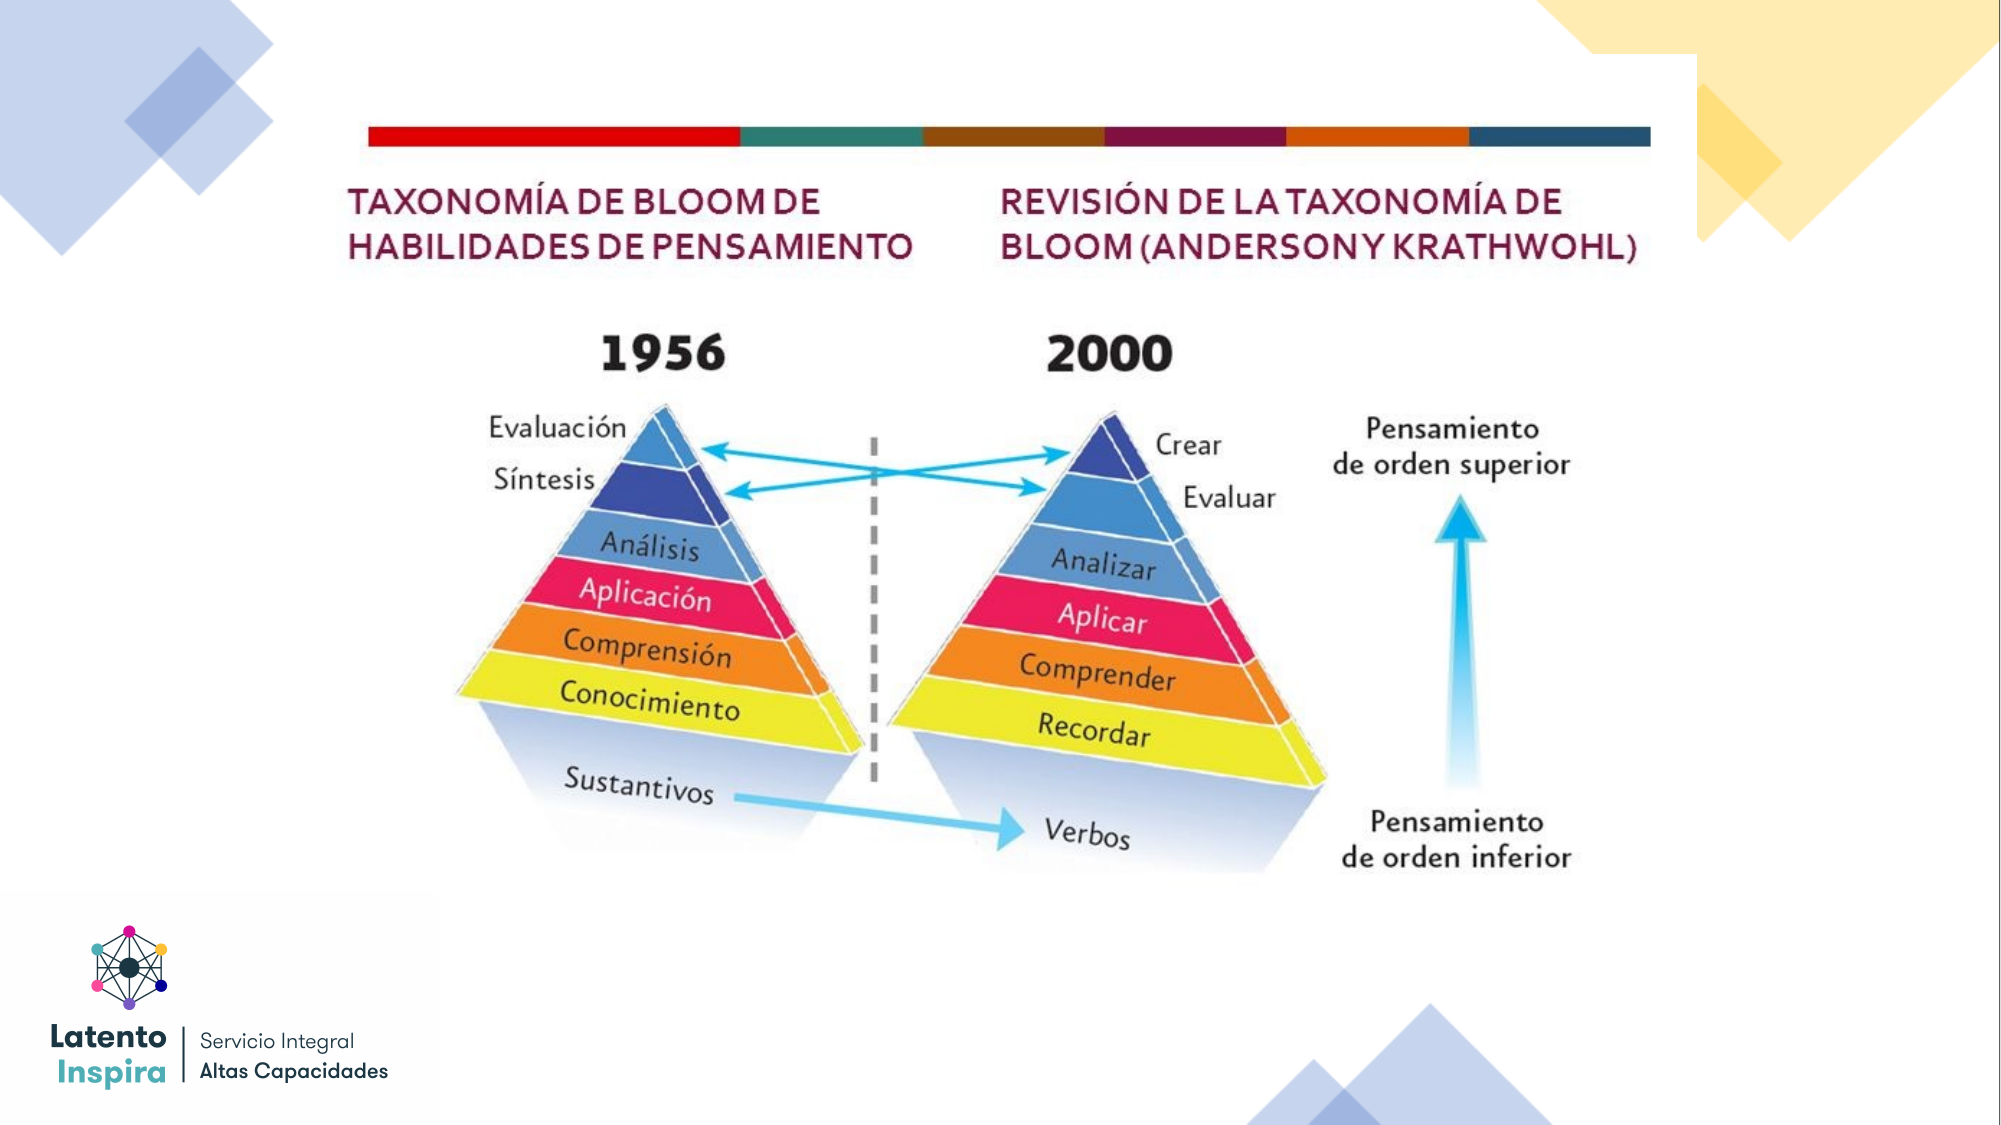

# TAXONOMÍA de los OBJETIVOS EDUCATIVOS de BLOOM